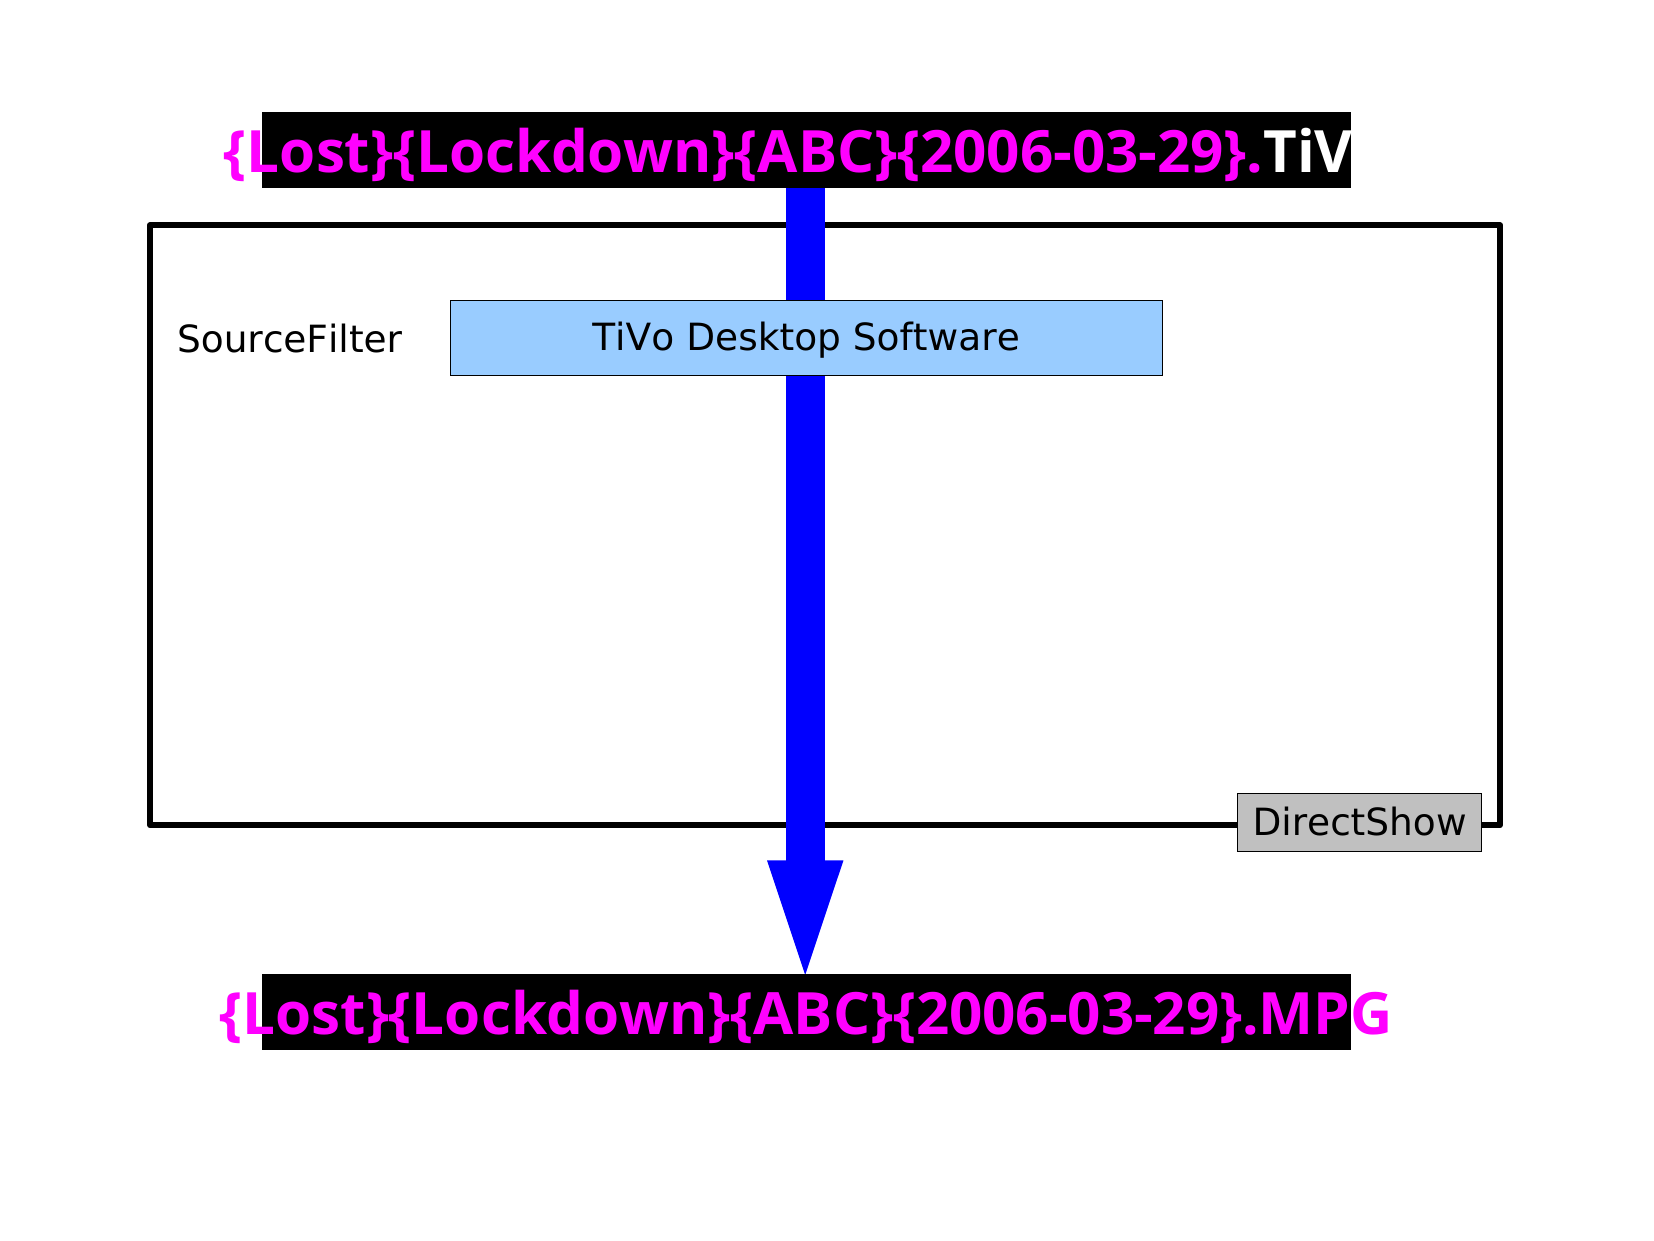

{Lost}{Lockdown}{ABC}{2006-03-29}.TiVo
TiVo Desktop Software
SourceFilter
DirectShow
{Lost}{Lockdown}{ABC}{2006-03-29}.MPG